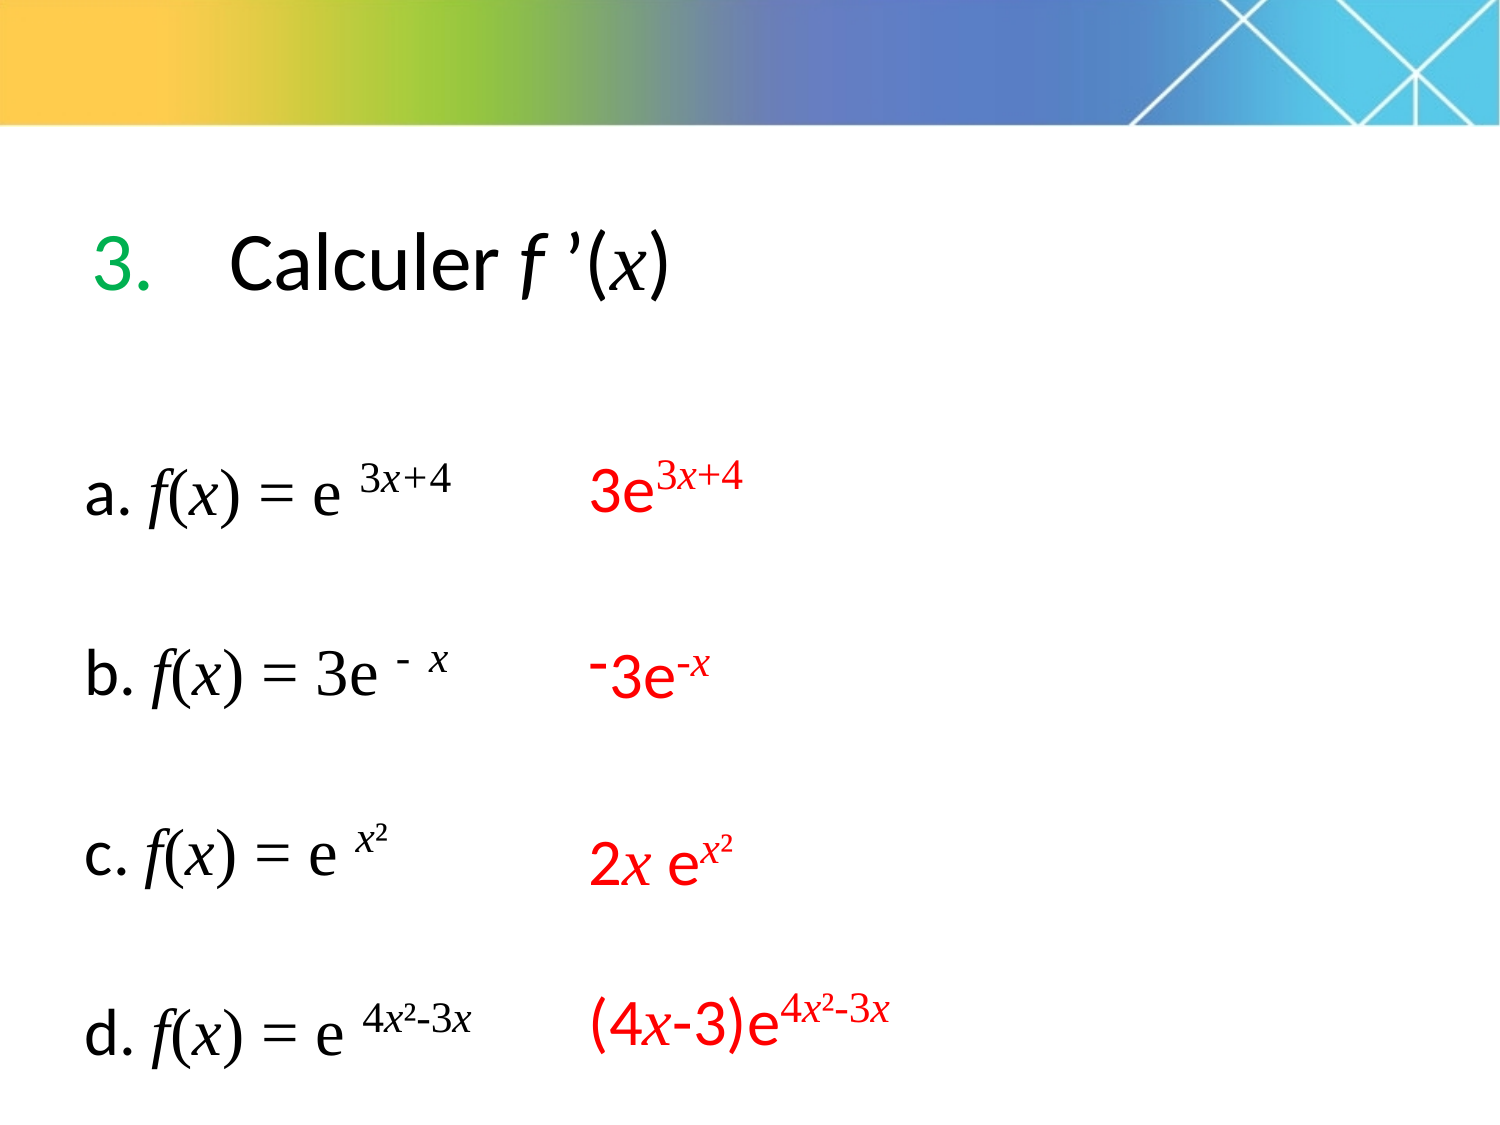

# Calculer f ’(x)
3e3x+4
3e-x
2x ex²
(4x-3)e4x²-3x
a. f(x) = e 3x+4
b. f(x) = 3e - x
c. f(x) = e x²
d. f(x) = e 4x²-3x